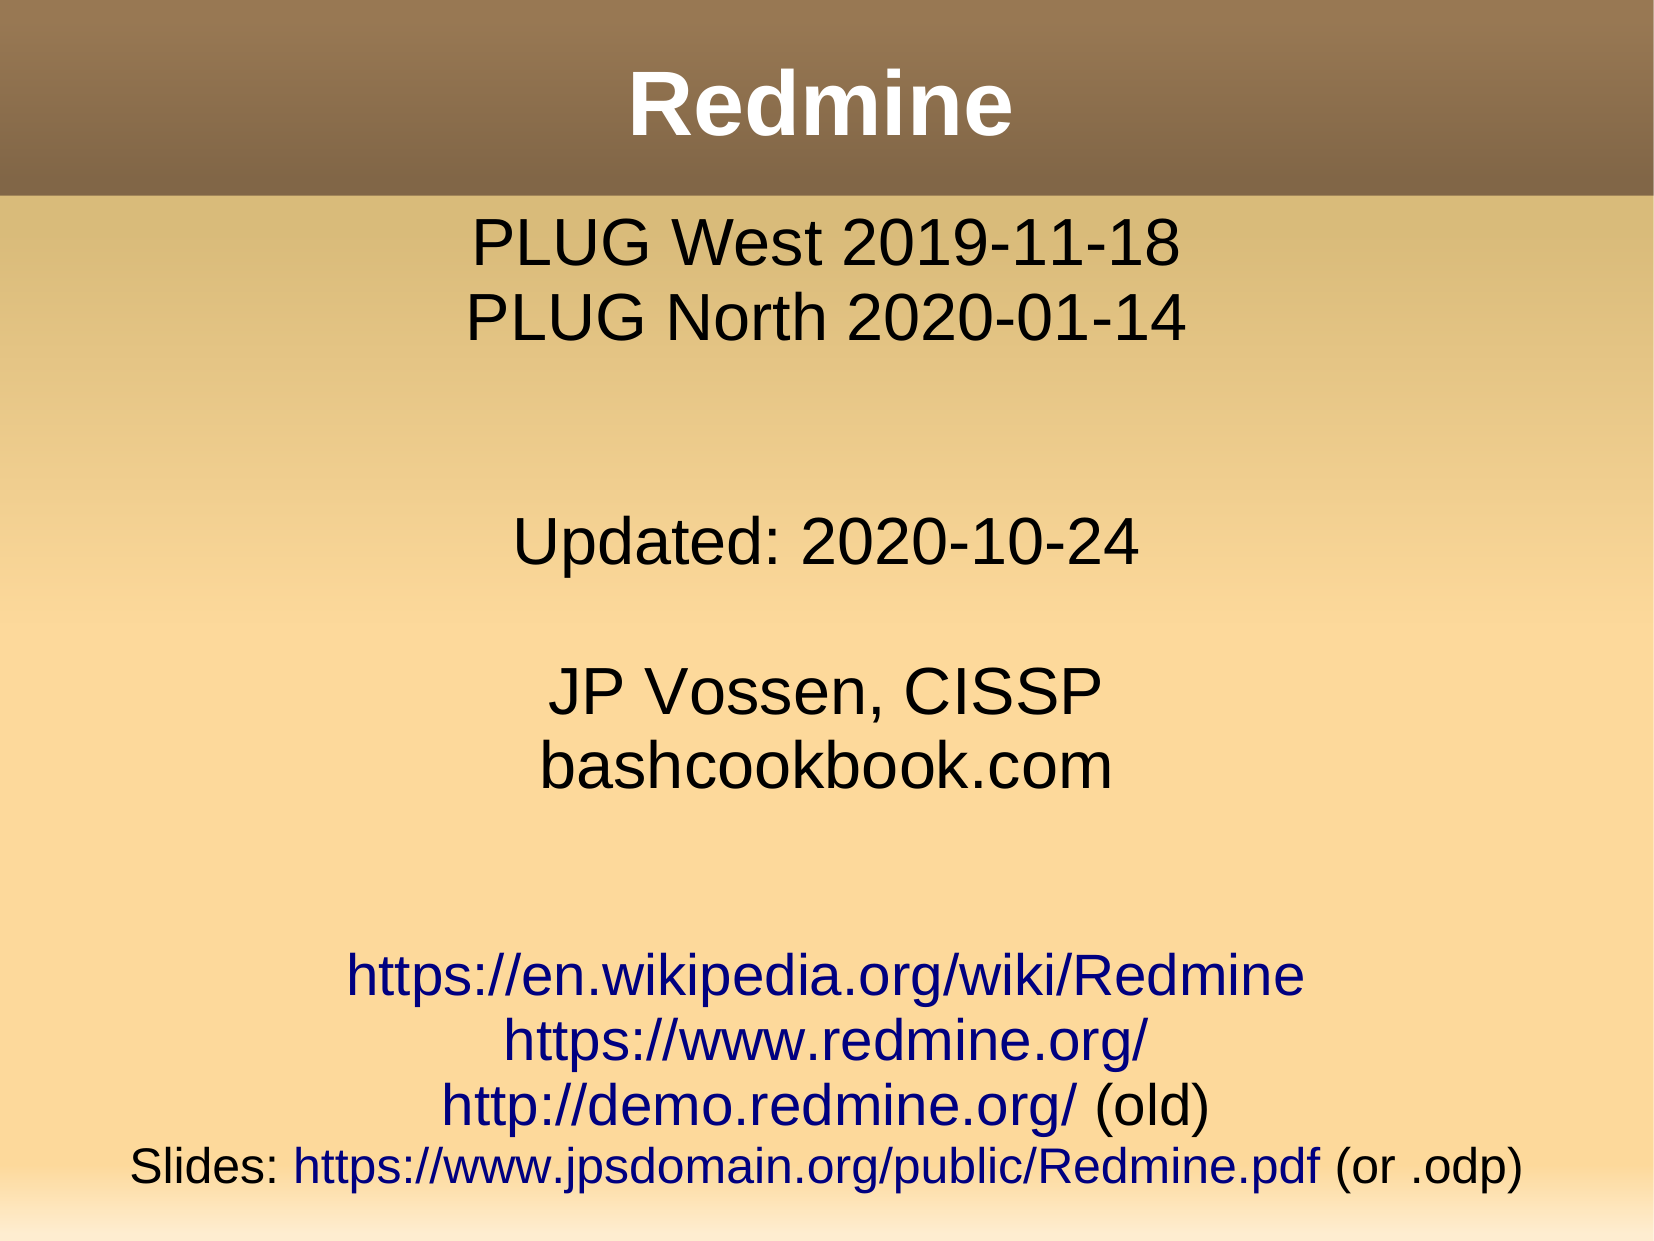

# Redmine
PLUG West 2019-11-18
PLUG North 2020-01-14
Updated: 2020-10-24
JP Vossen, CISSP
bashcookbook.com
https://en.wikipedia.org/wiki/Redmine
https://www.redmine.org/
http://demo.redmine.org/ (old)
Slides: https://www.jpsdomain.org/public/Redmine.pdf (or .odp)